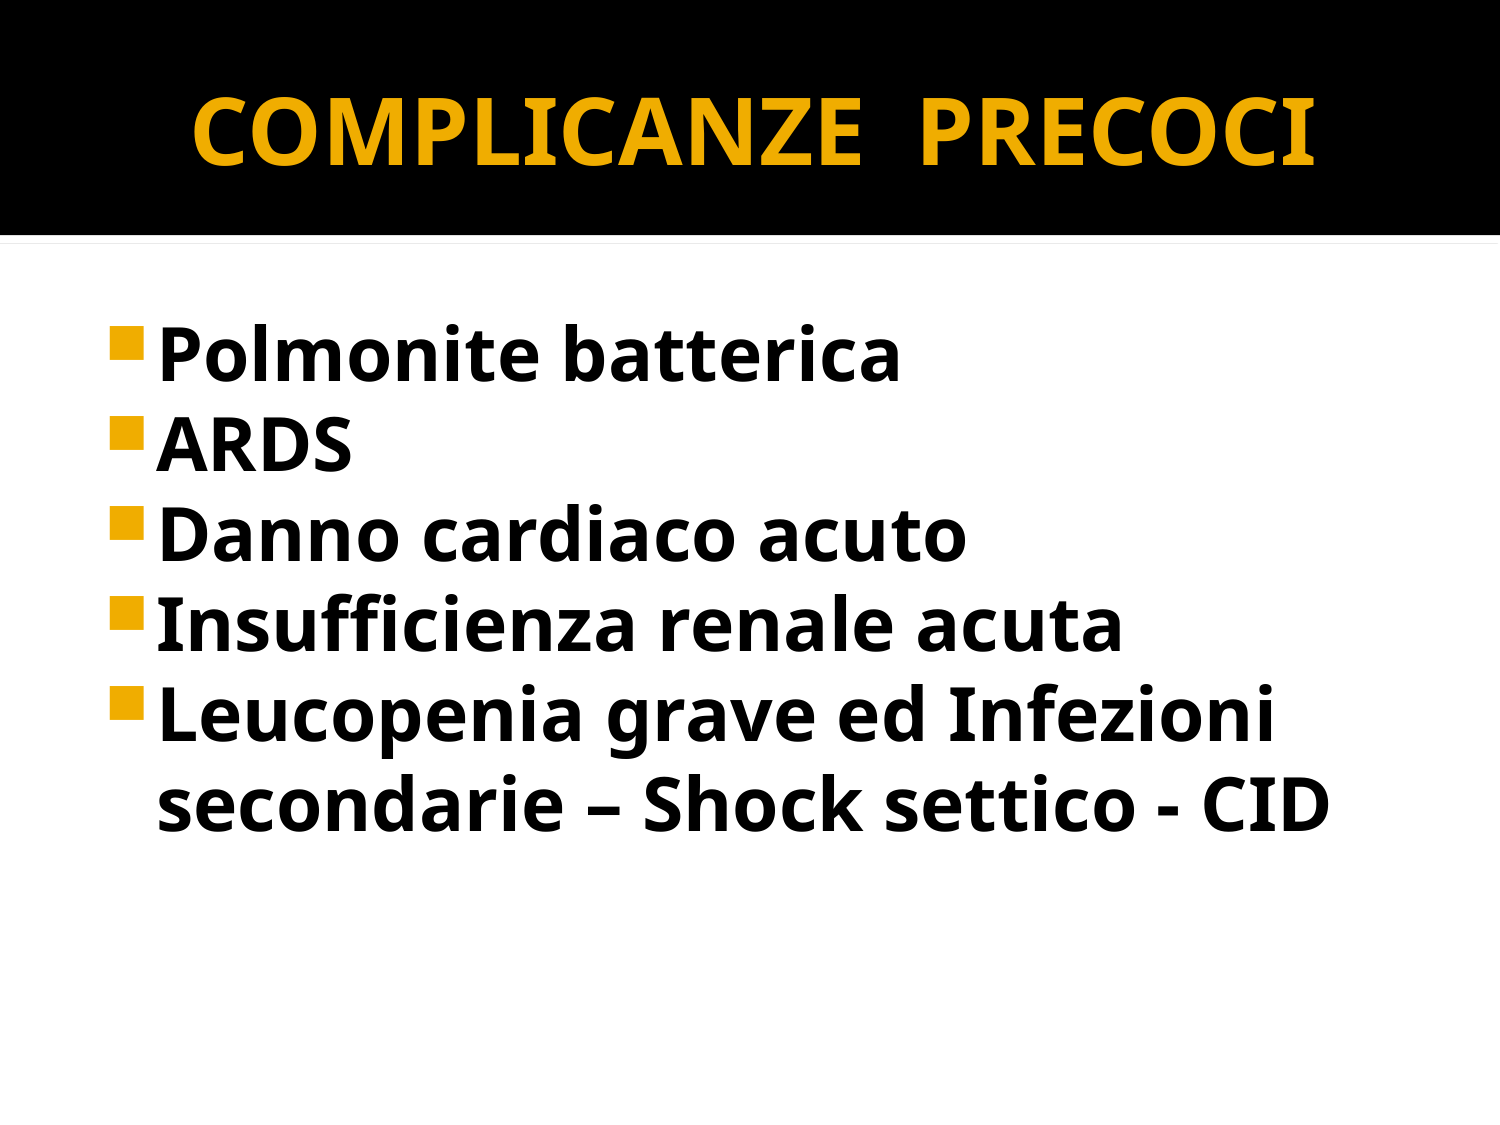

# COMPLICANZE PRECOCI
Polmonite batterica
ARDS
Danno cardiaco acuto
Insufficienza renale acuta
Leucopenia grave ed Infezioni secondarie – Shock settico - CID